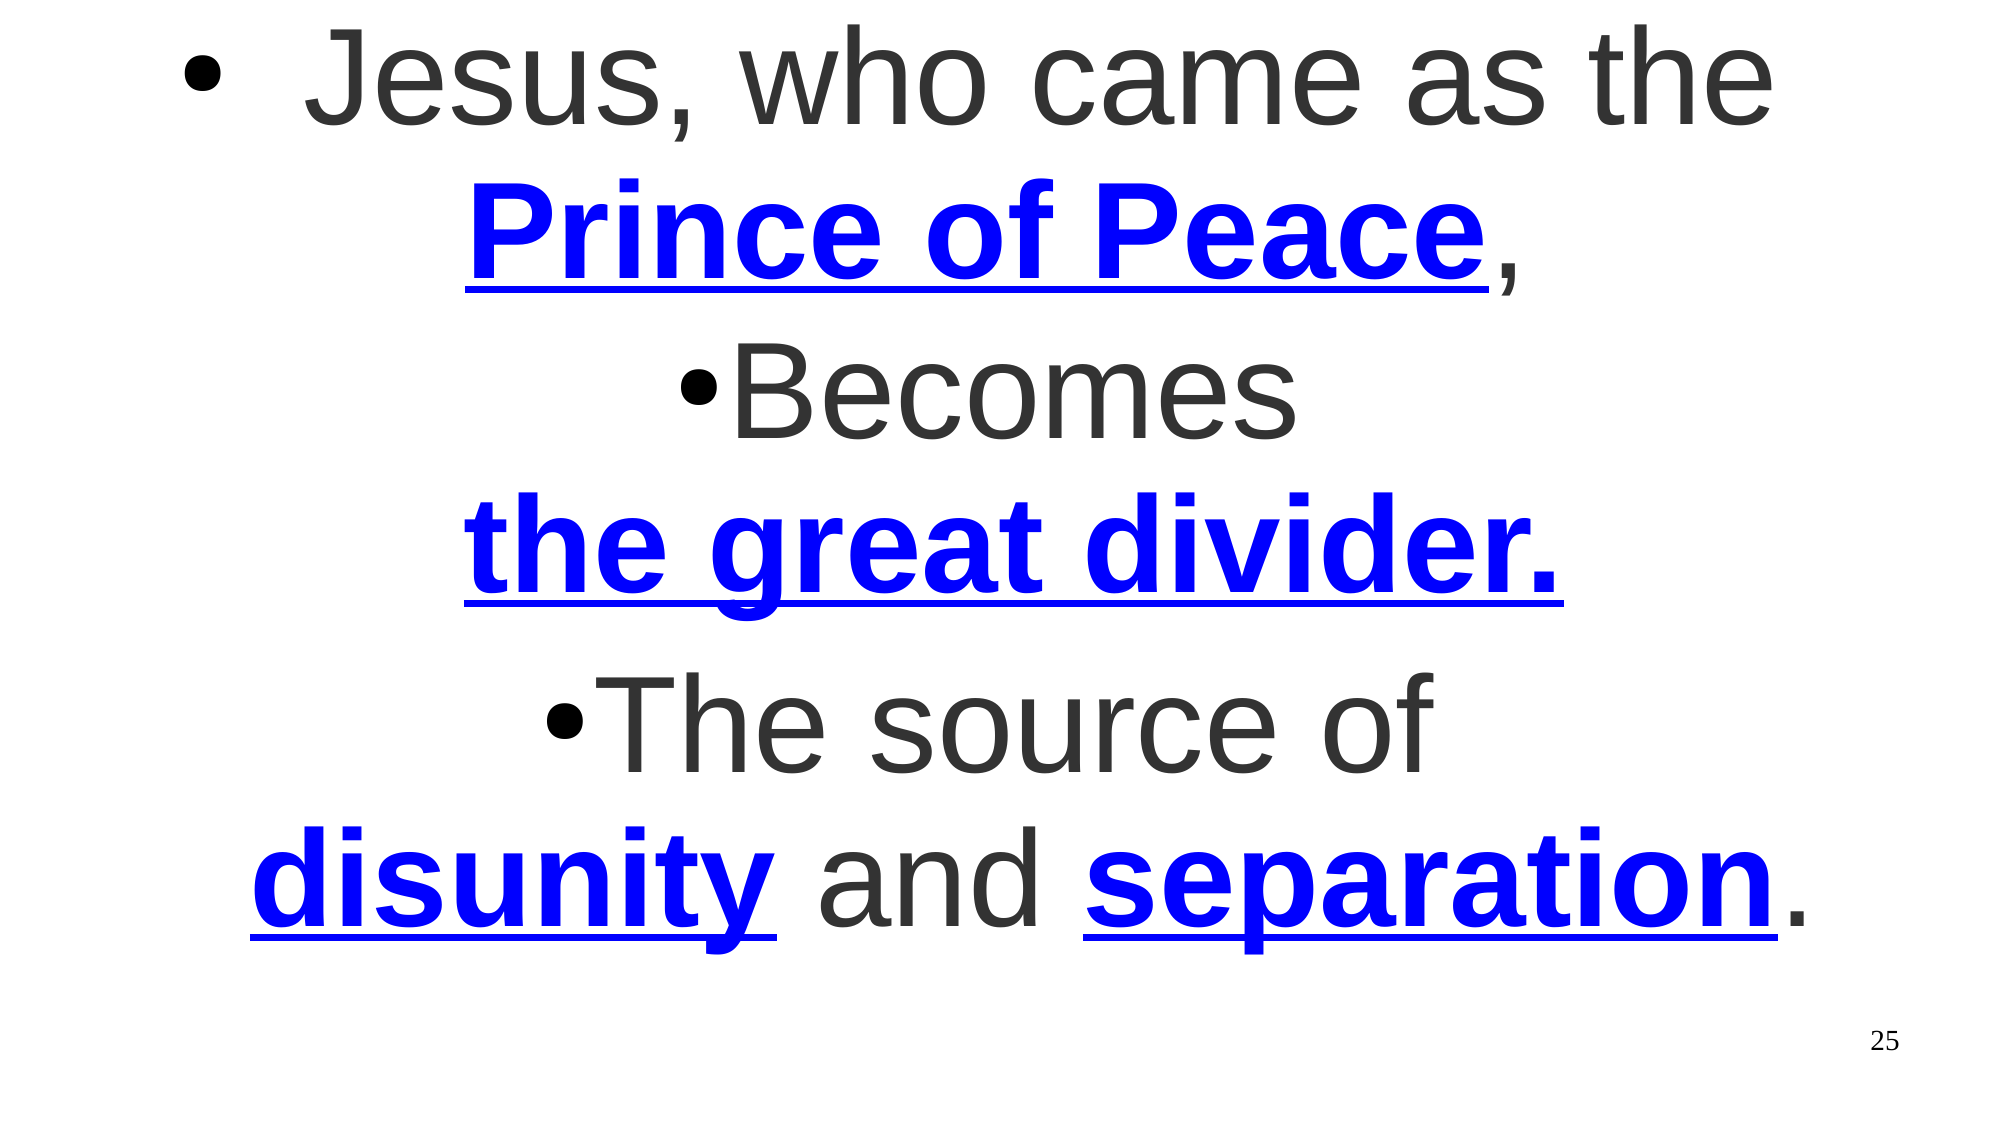

# Jesus, who came as the Prince of Peace,
Becomes
the great divider.
The source of
disunity and separation.
25